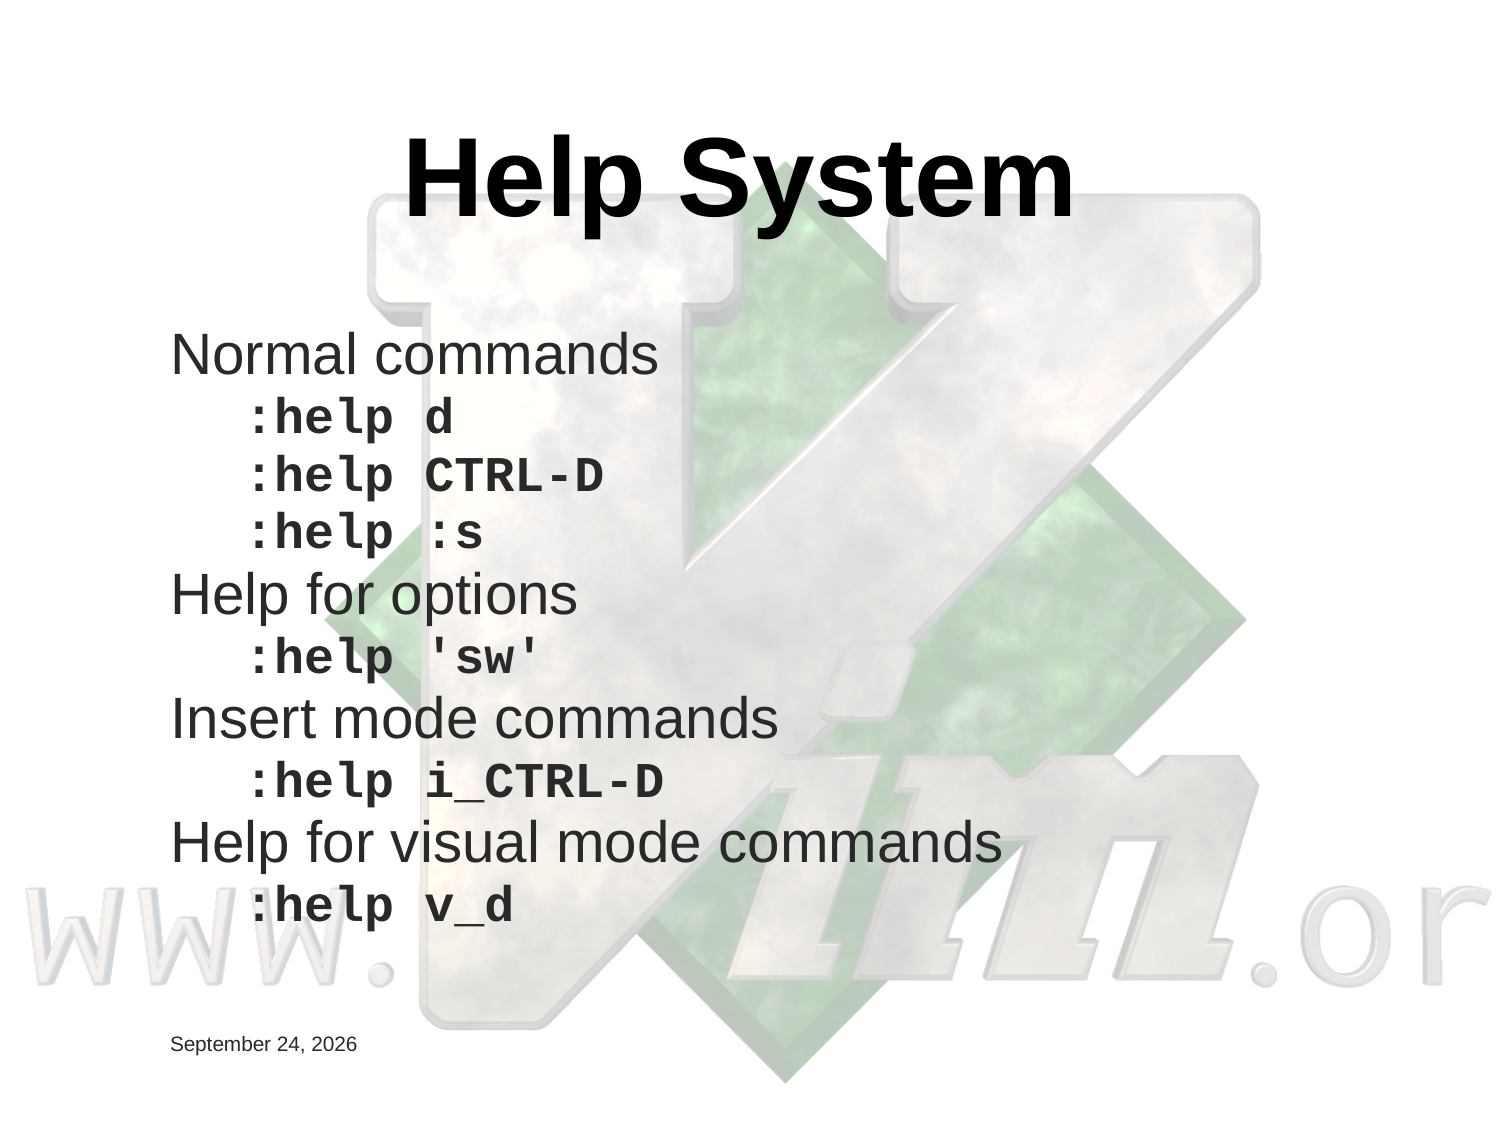

# Help System
Normal commands
:help d
:help CTRL-D
:help :s
Help for options
:help 'sw'
Insert mode commands
:help i_CTRL-D
Help for visual mode commands
:help v_d